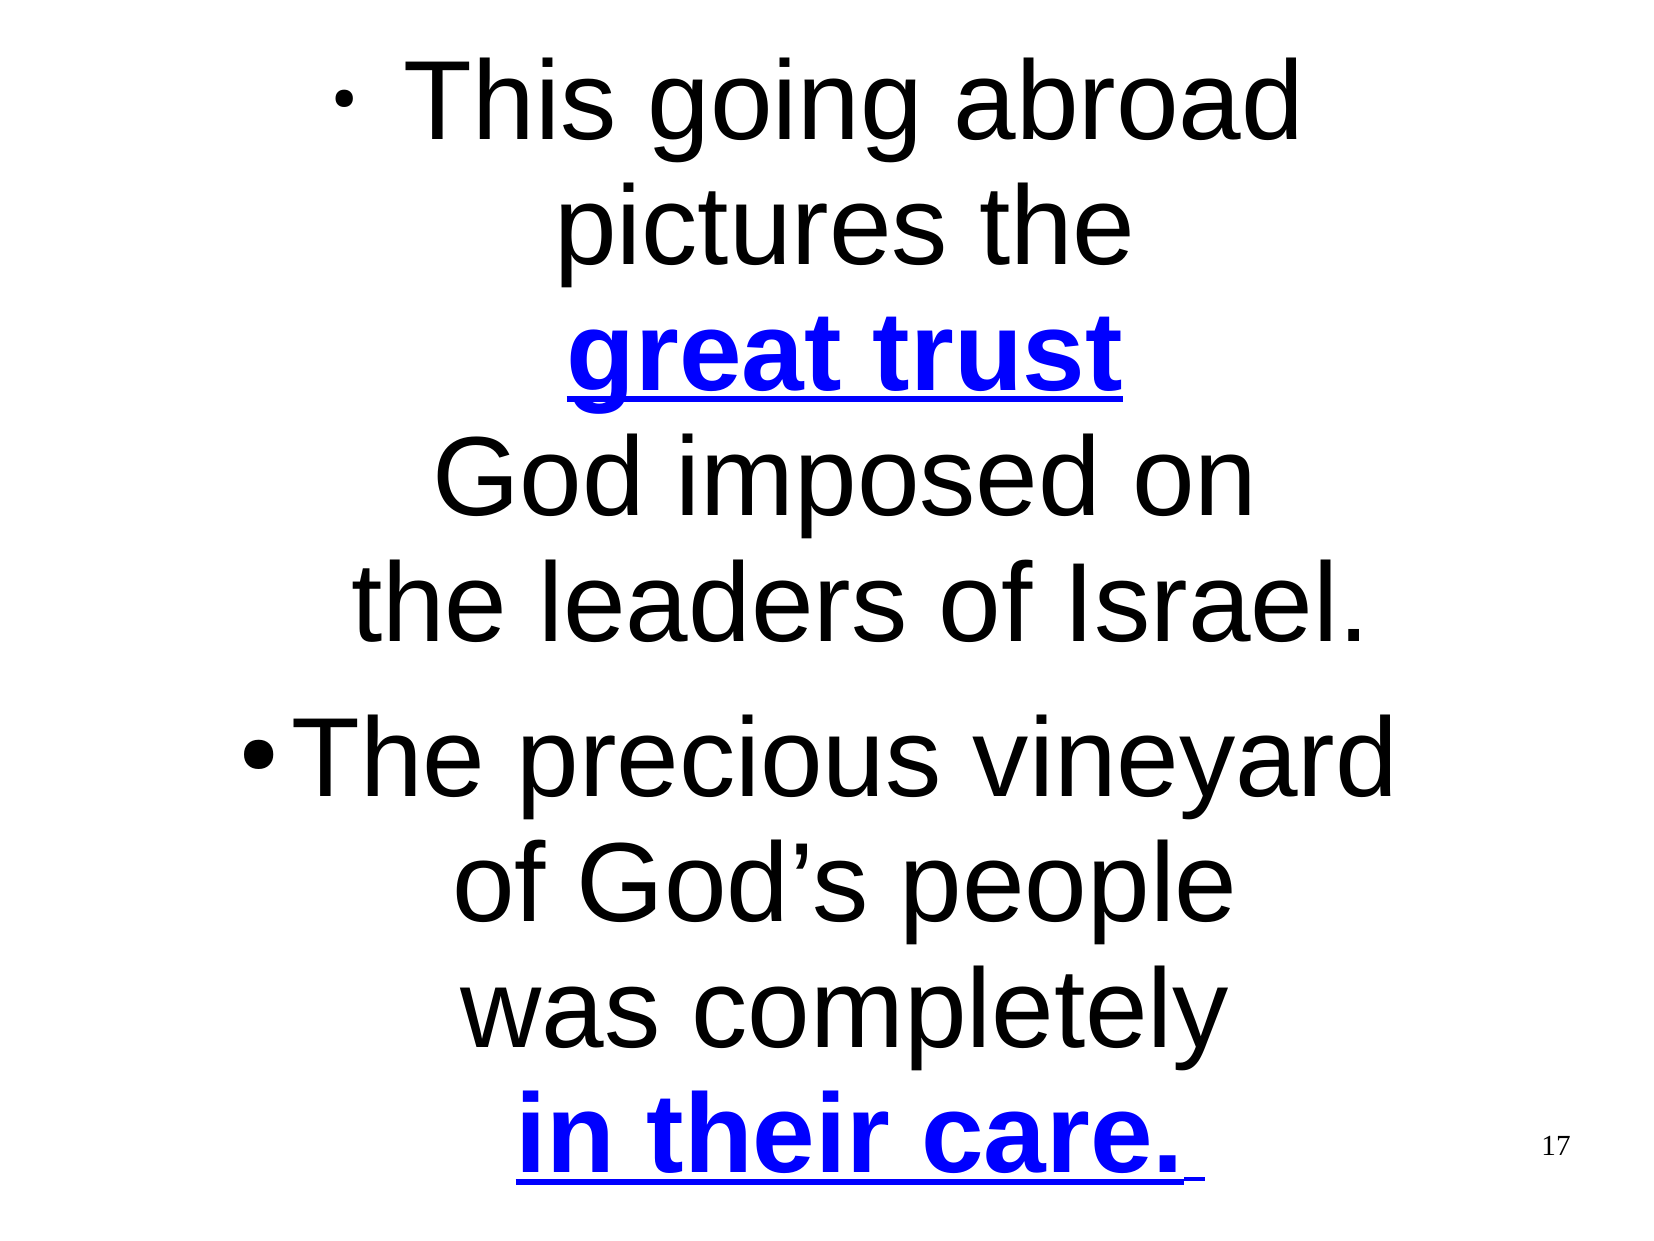

# This going abroad pictures the great trust God imposed on the leaders of Israel.
The precious vineyard
of God’s people
was completely
in their care.
17